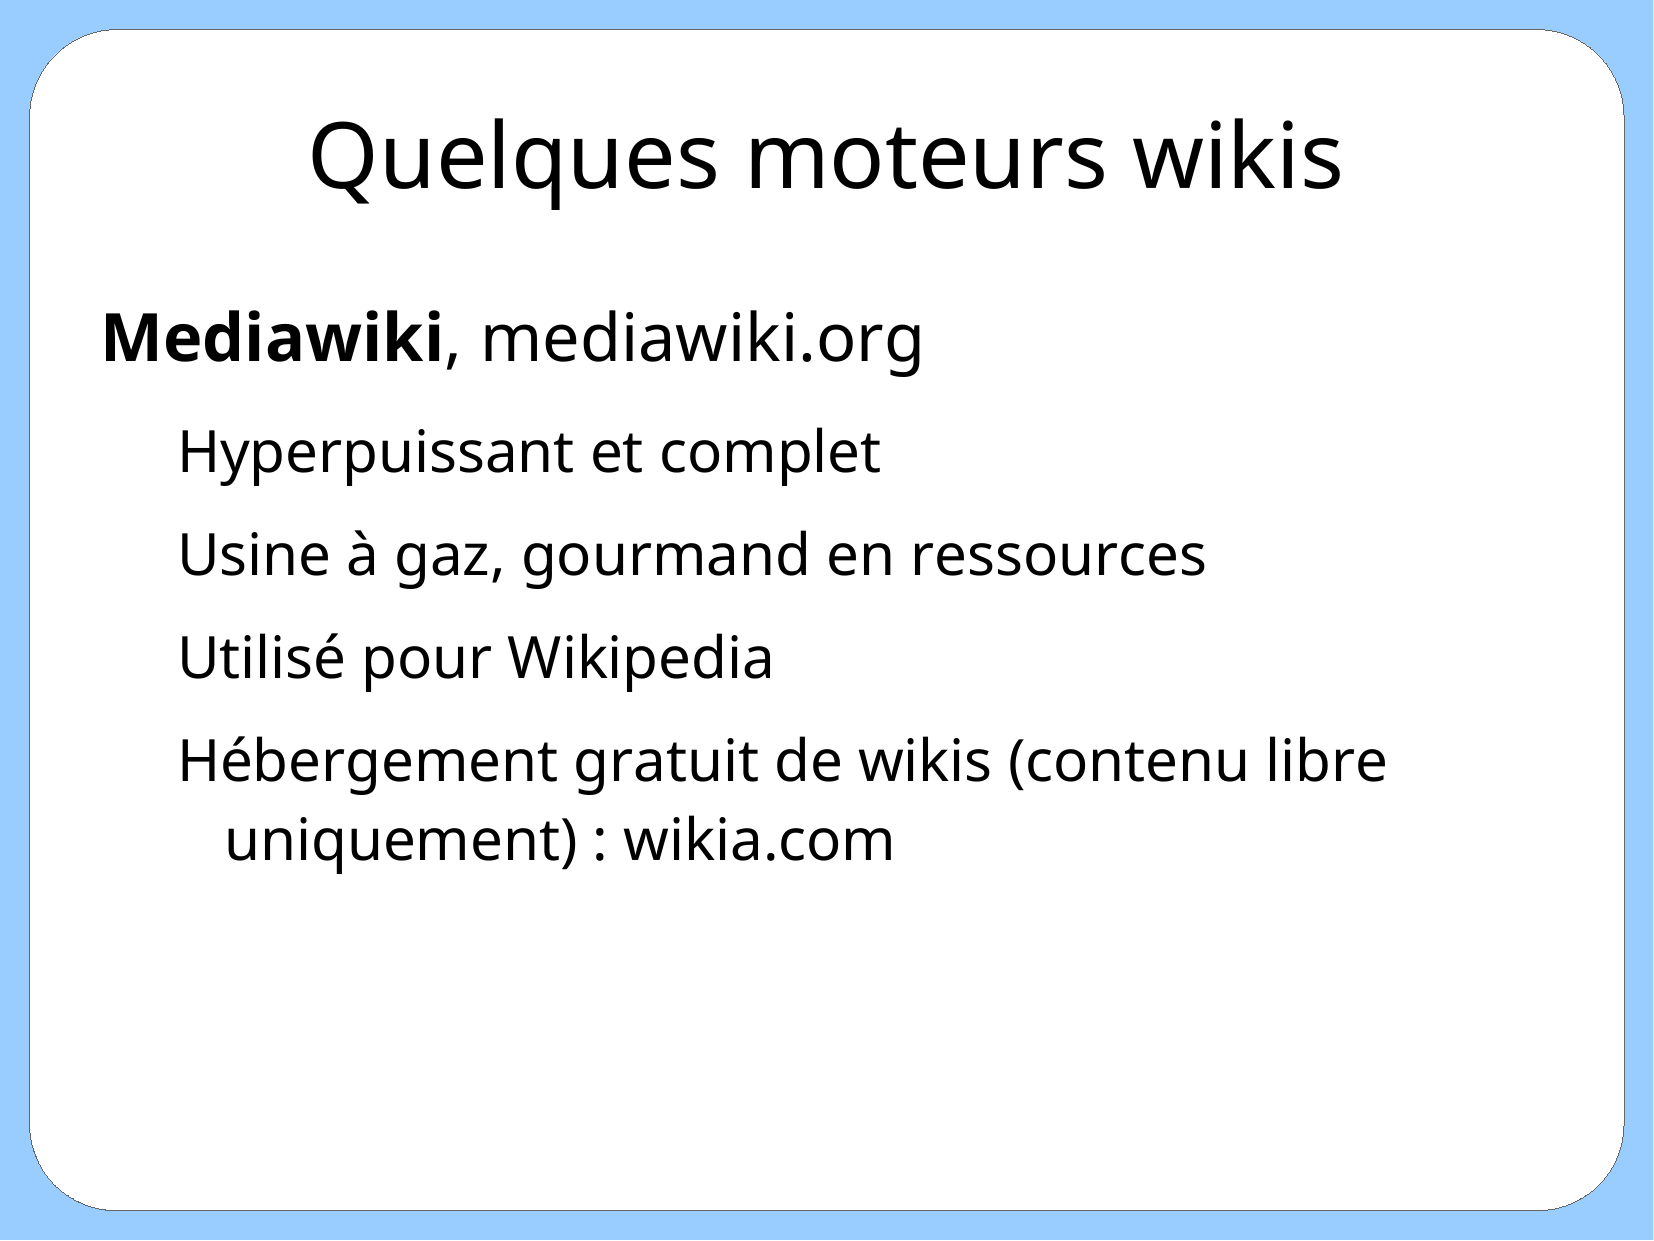

# Quelques moteurs wikis
Mediawiki, mediawiki.org
Hyperpuissant et complet
Usine à gaz, gourmand en ressources
Utilisé pour Wikipedia
Hébergement gratuit de wikis (contenu libre uniquement) : wikia.com